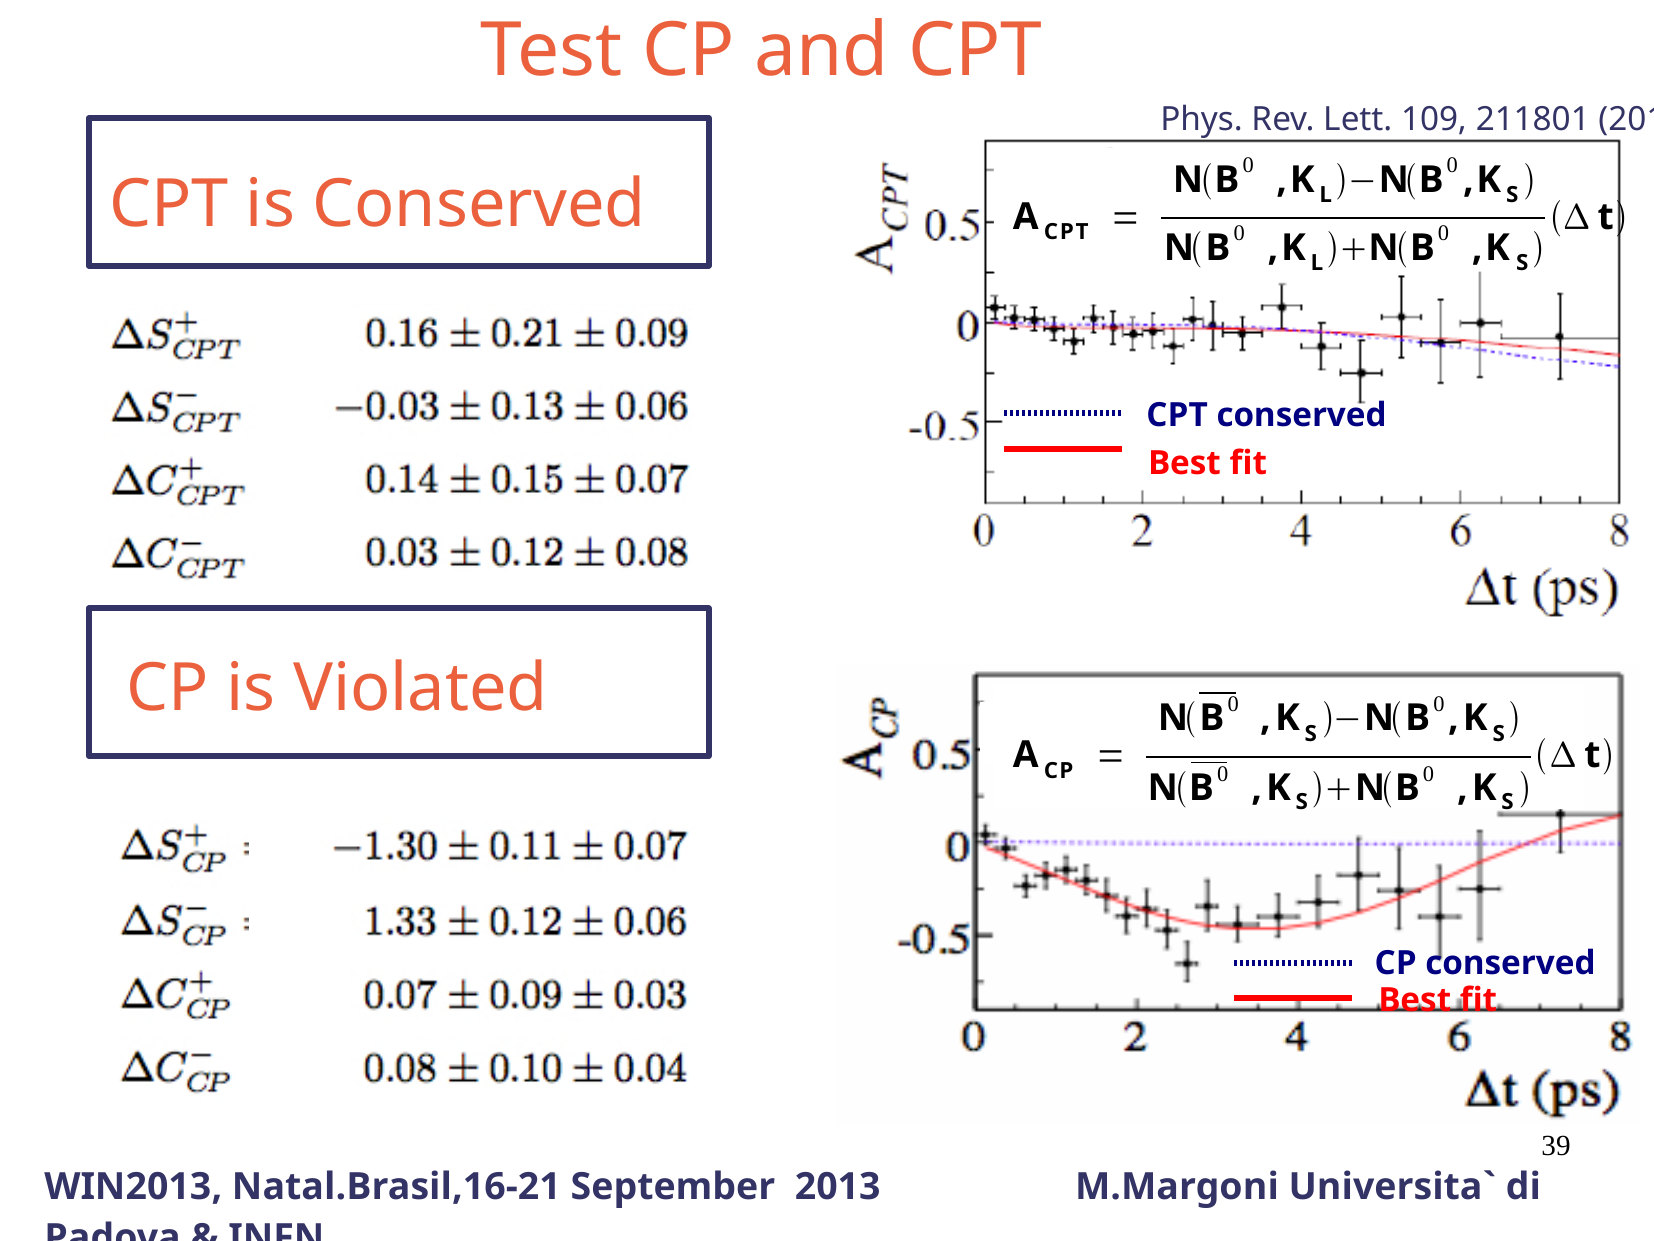

# Test CP and CPT
Phys. Rev. Lett. 109, 211801 (2012)
CPT is Conserved
CPT conserved
Best fit
CP is Violated
CP conserved
Best fit
39
WIN2013, Natal.Brasil,16-21 September 2013 M.Margoni Universita` di Padova & INFN